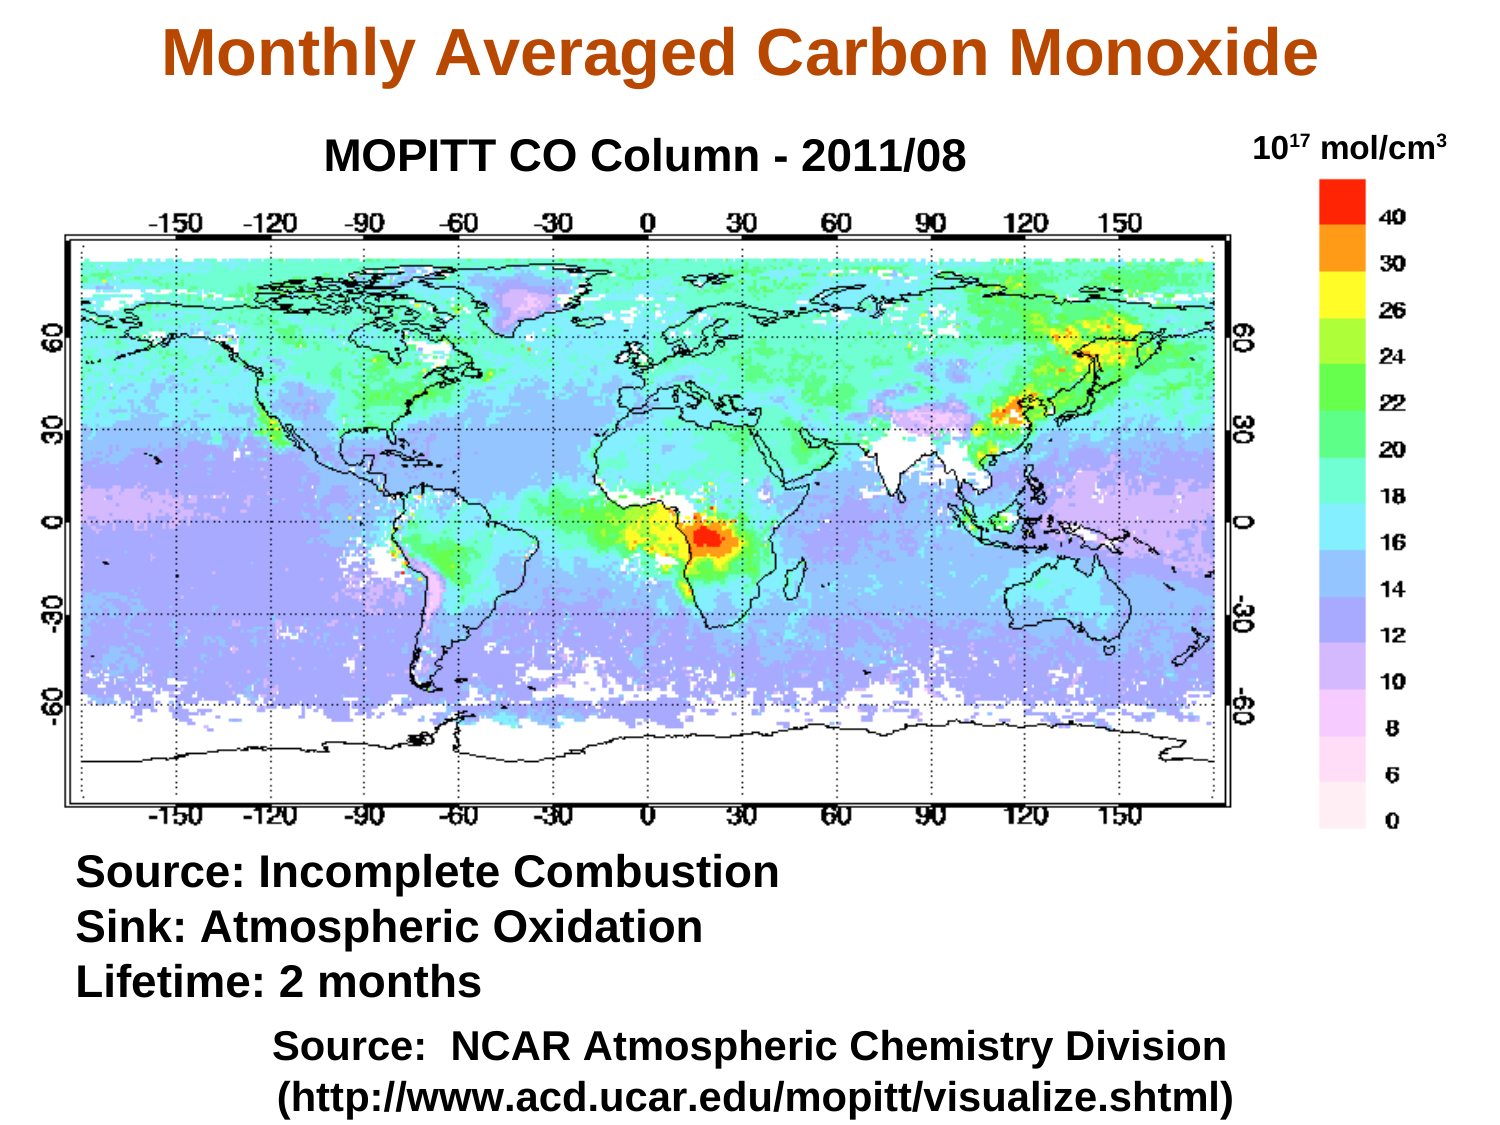

Monthly Averaged Carbon Monoxide
MOPITT CO Column - 2011/08
1017 mol/cm3
Source: Incomplete Combustion
Sink: Atmospheric Oxidation
Lifetime: 2 months
Source: NCAR Atmospheric Chemistry Division
 (http://www.acd.ucar.edu/mopitt/visualize.shtml)